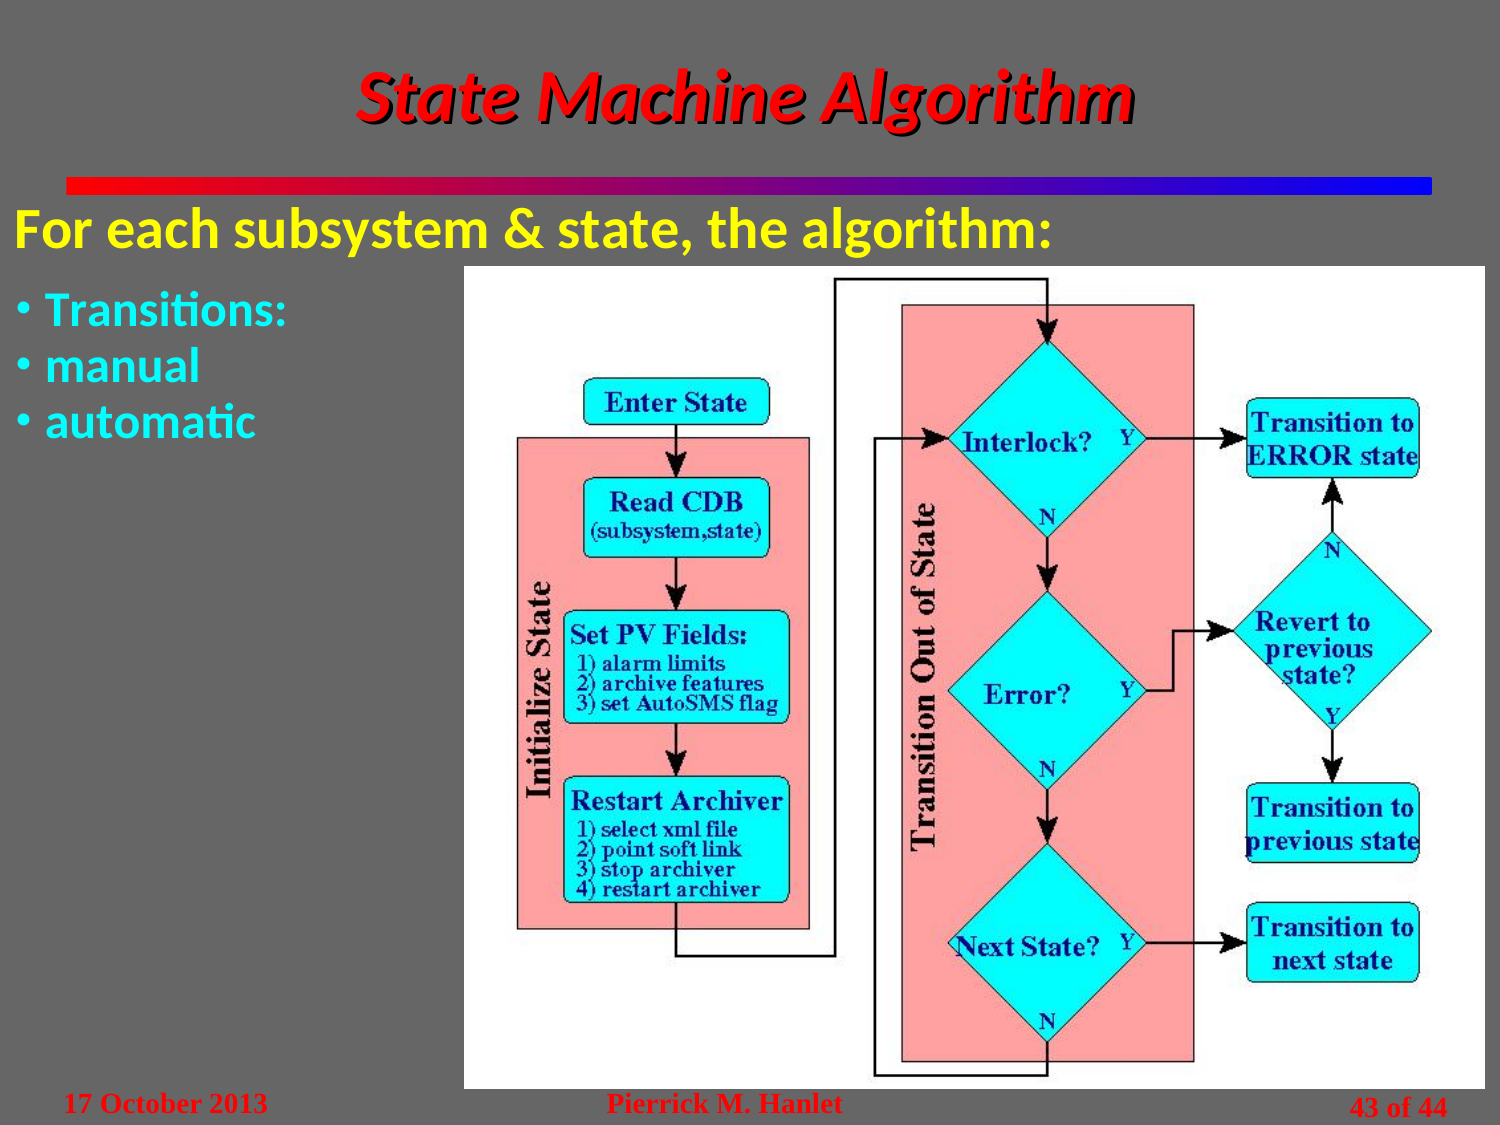

# State Machine Algorithm
For each subsystem & state, the algorithm:
Transitions:
manual
automatic
43
17 October 2013
Pierrick Hanlet